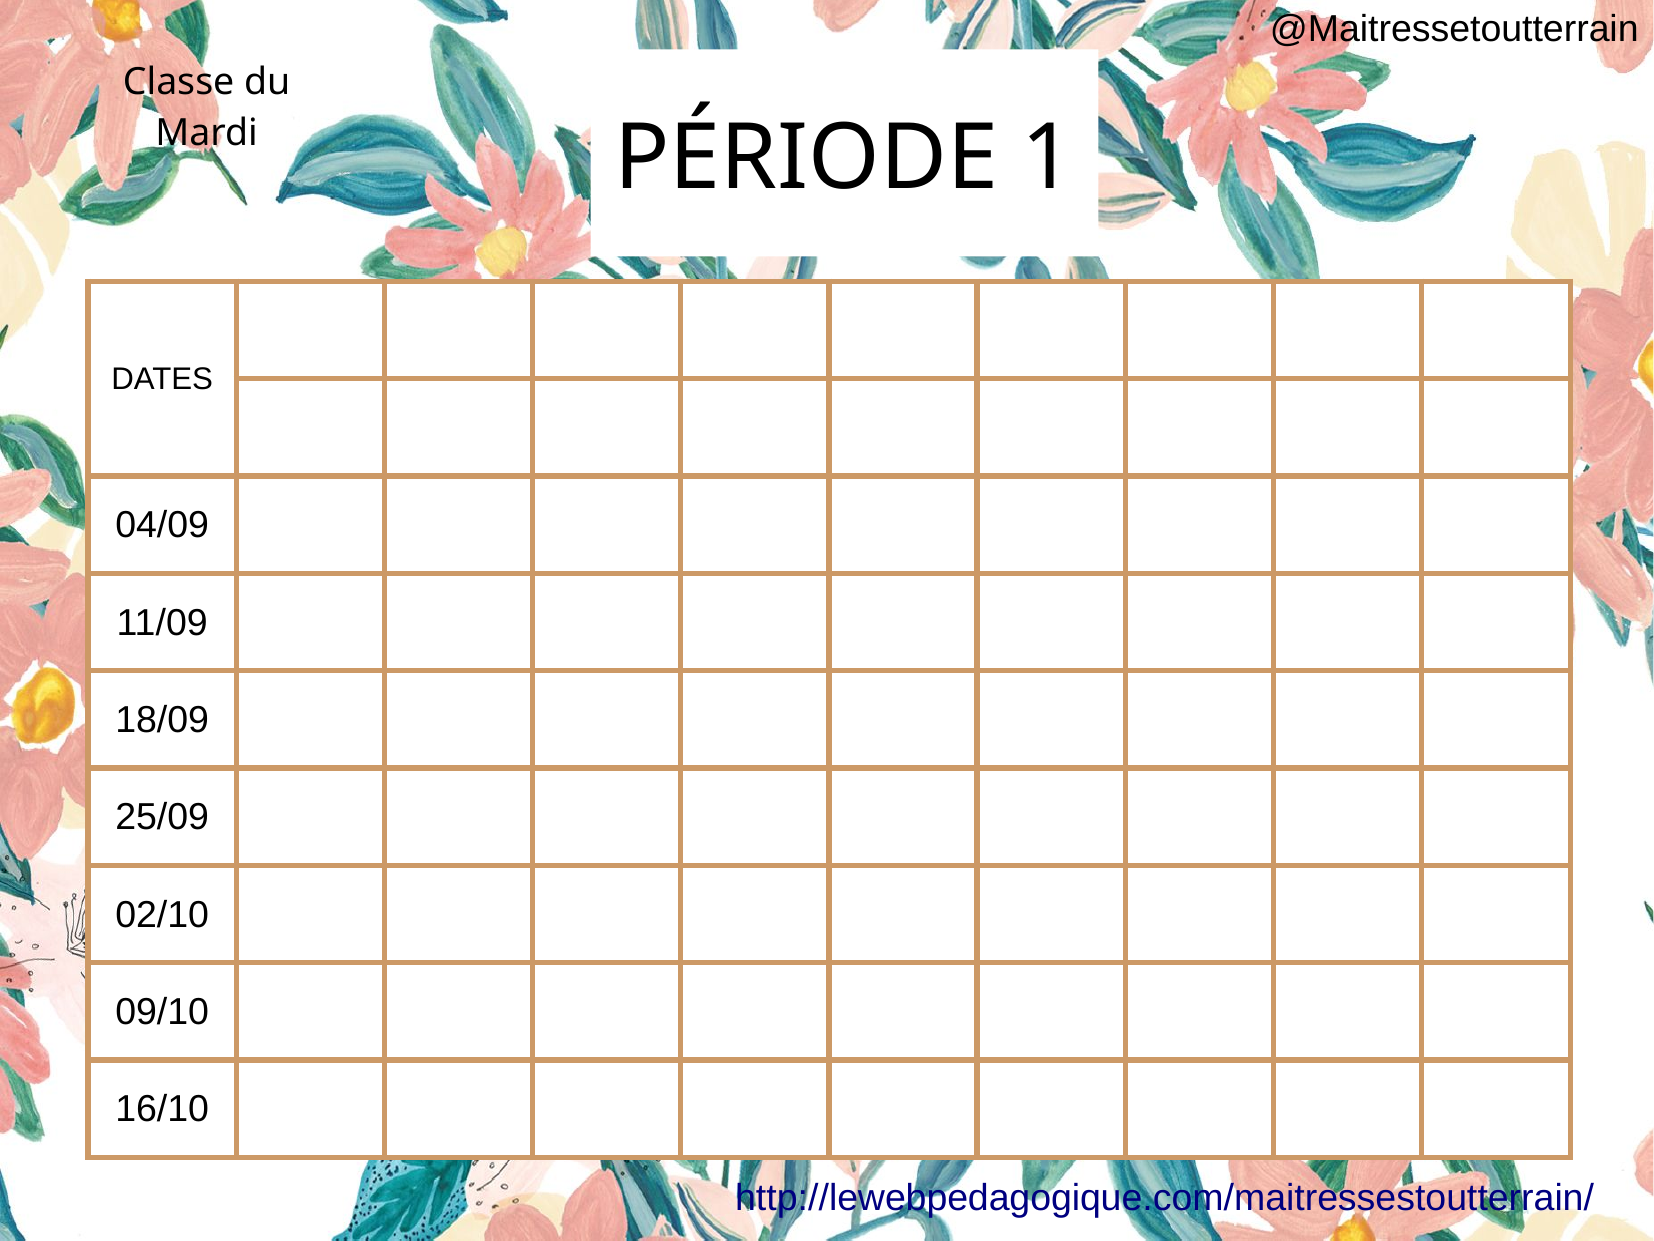

@Maitressetoutterrain
Classe du Mardi
# PÉRIODE 1
| DATES | | | | | | | | | |
| --- | --- | --- | --- | --- | --- | --- | --- | --- | --- |
| | | | | | | | | | |
| 04/09 | | | | | | | | | |
| 11/09 | | | | | | | | | |
| 18/09 | | | | | | | | | |
| 25/09 | | | | | | | | | |
| 02/10 | | | | | | | | | |
| 09/10 | | | | | | | | | |
| 16/10 | | | | | | | | | |
http://lewebpedagogique.com/maitressestoutterrain/